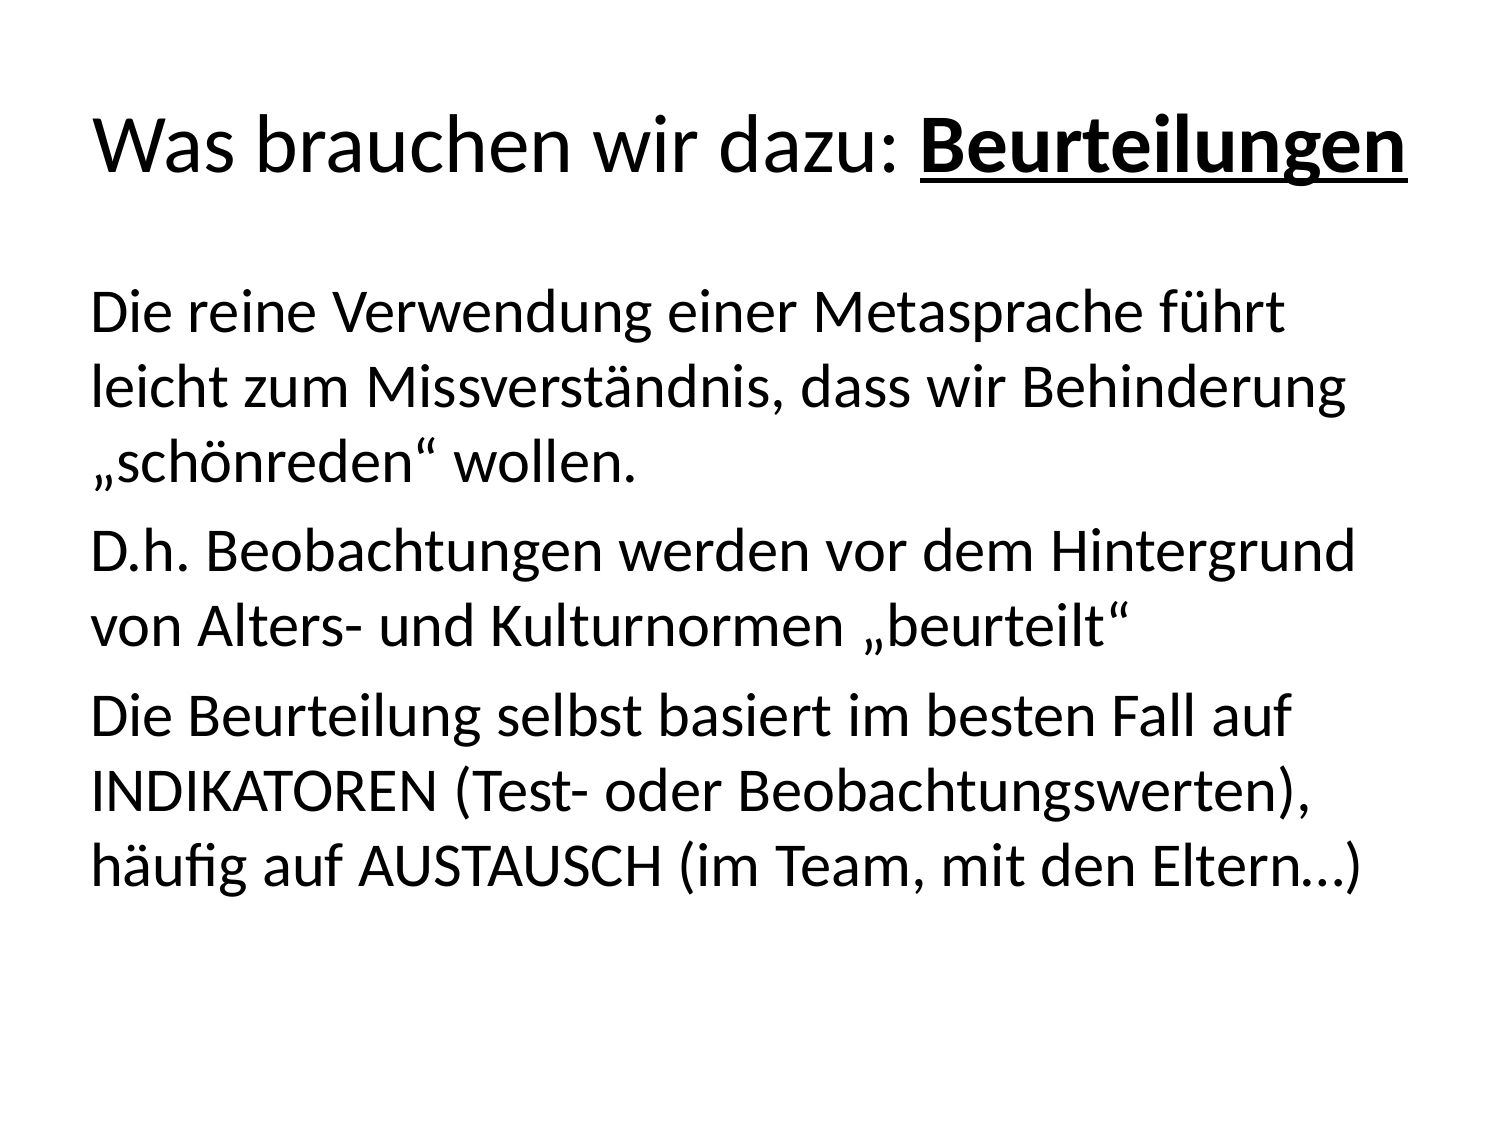

# Was brauchen wir dazu: Beurteilungen
Die reine Verwendung einer Metasprache führt leicht zum Missverständnis, dass wir Behinderung „schönreden“ wollen.
D.h. Beobachtungen werden vor dem Hintergrund von Alters- und Kulturnormen „beurteilt“
Die Beurteilung selbst basiert im besten Fall auf INDIKATOREN (Test- oder Beobachtungswerten), häufig auf AUSTAUSCH (im Team, mit den Eltern…)